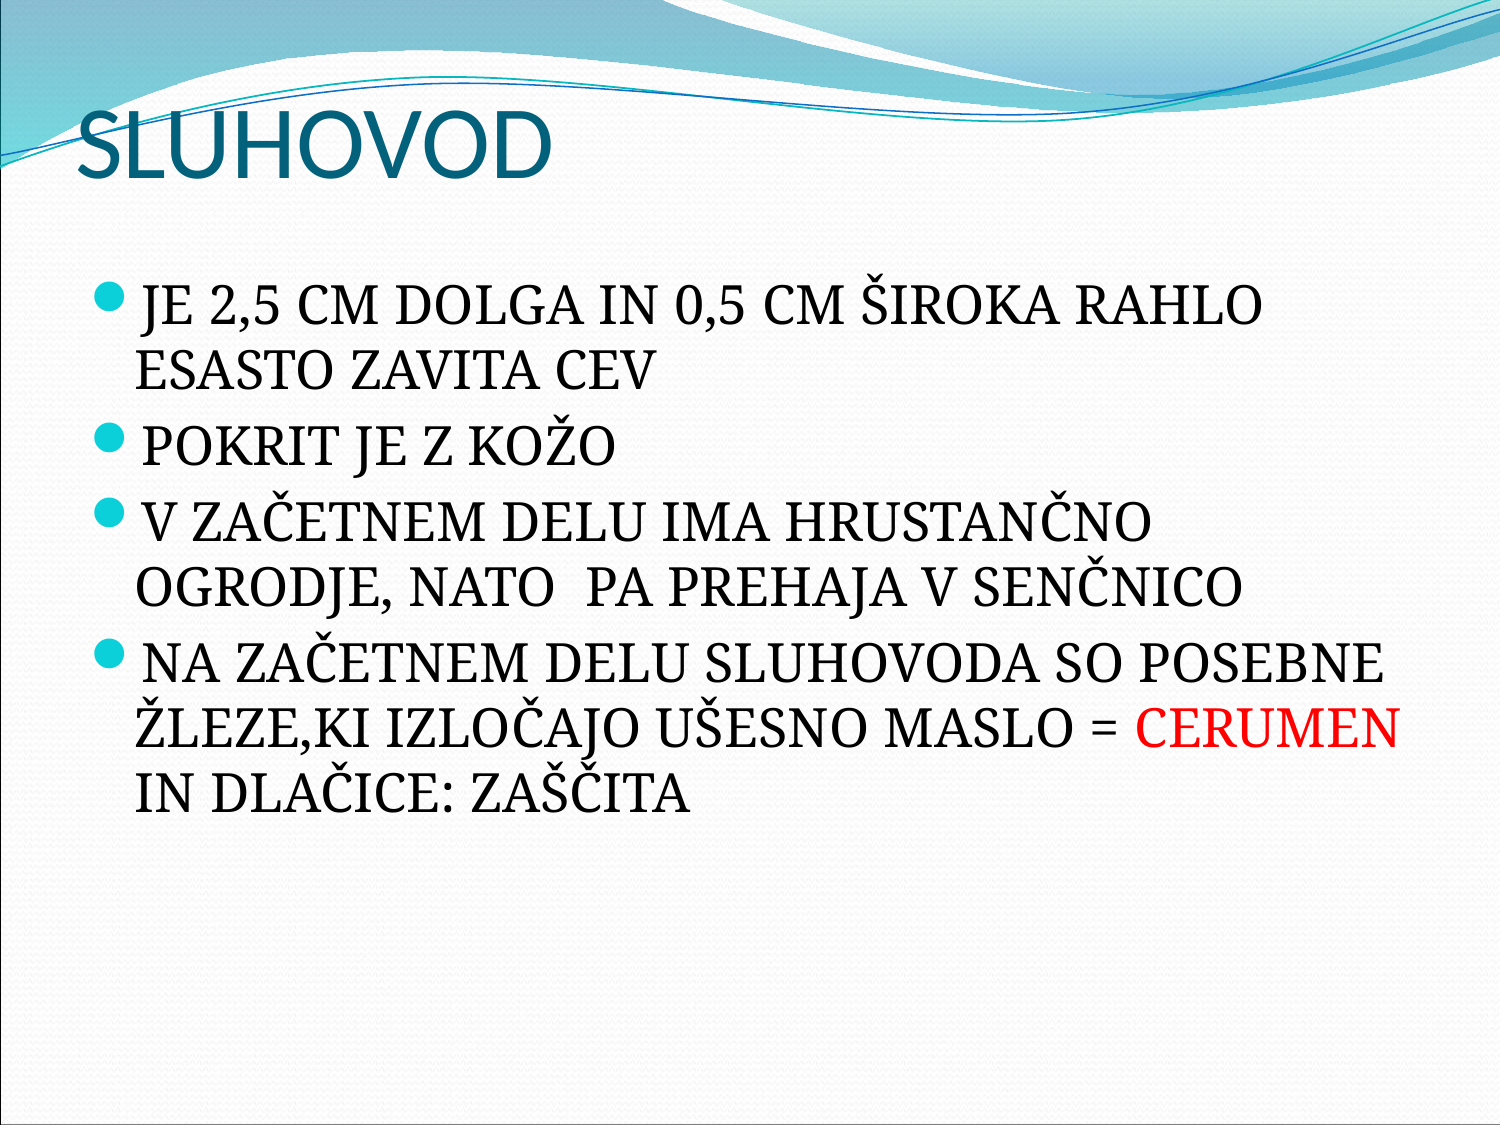

# SLUHOVOD
JE 2,5 CM DOLGA IN 0,5 CM ŠIROKA RAHLO ESASTO ZAVITA CEV
POKRIT JE Z KOŽO
V ZAČETNEM DELU IMA HRUSTANČNO OGRODJE, NATO PA PREHAJA V SENČNICO
NA ZAČETNEM DELU SLUHOVODA SO POSEBNE ŽLEZE,KI IZLOČAJO UŠESNO MASLO = CERUMEN IN DLAČICE: ZAŠČITA